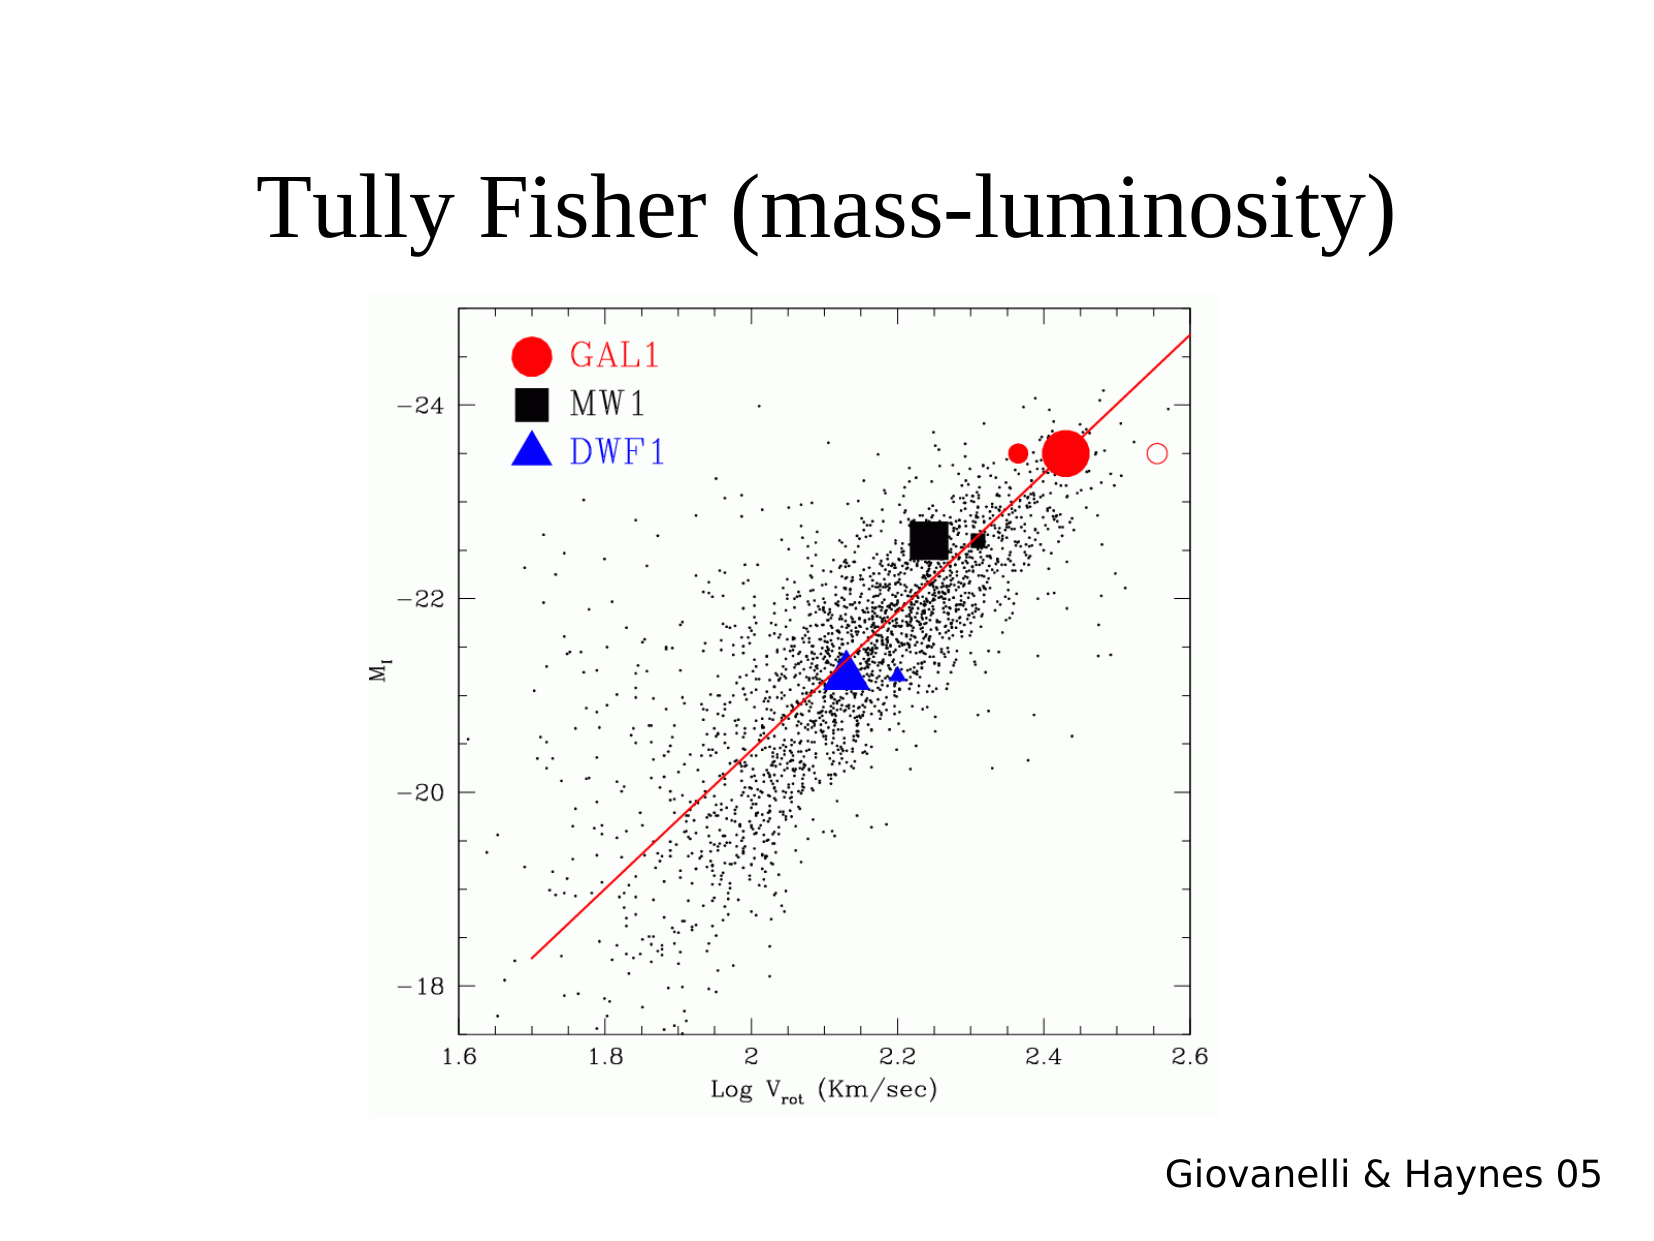

# Tully Fisher (mass-luminosity)
Giovanelli & Haynes 05